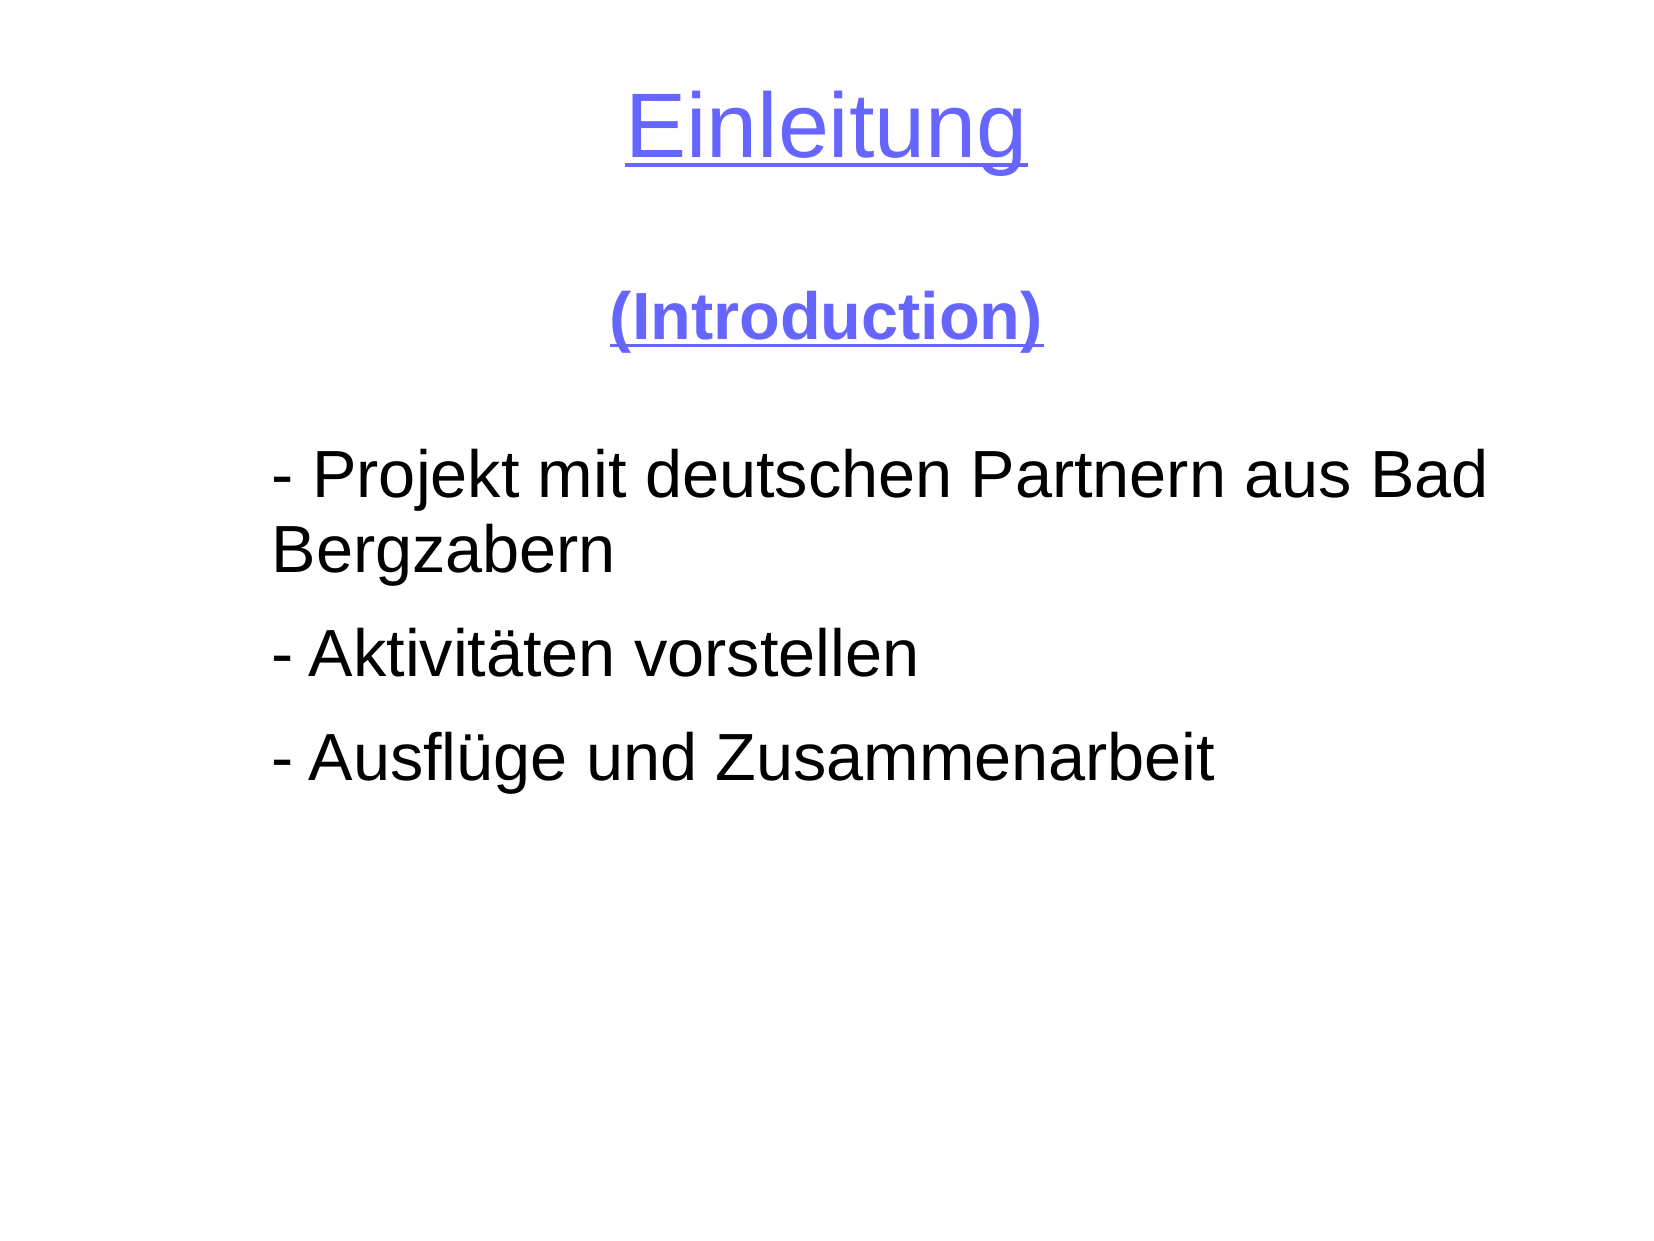

# Einleitung (Introduction)
- Projekt mit deutschen Partnern aus Bad Bergzabern
- Aktivitäten vorstellen
- Ausflüge und Zusammenarbeit